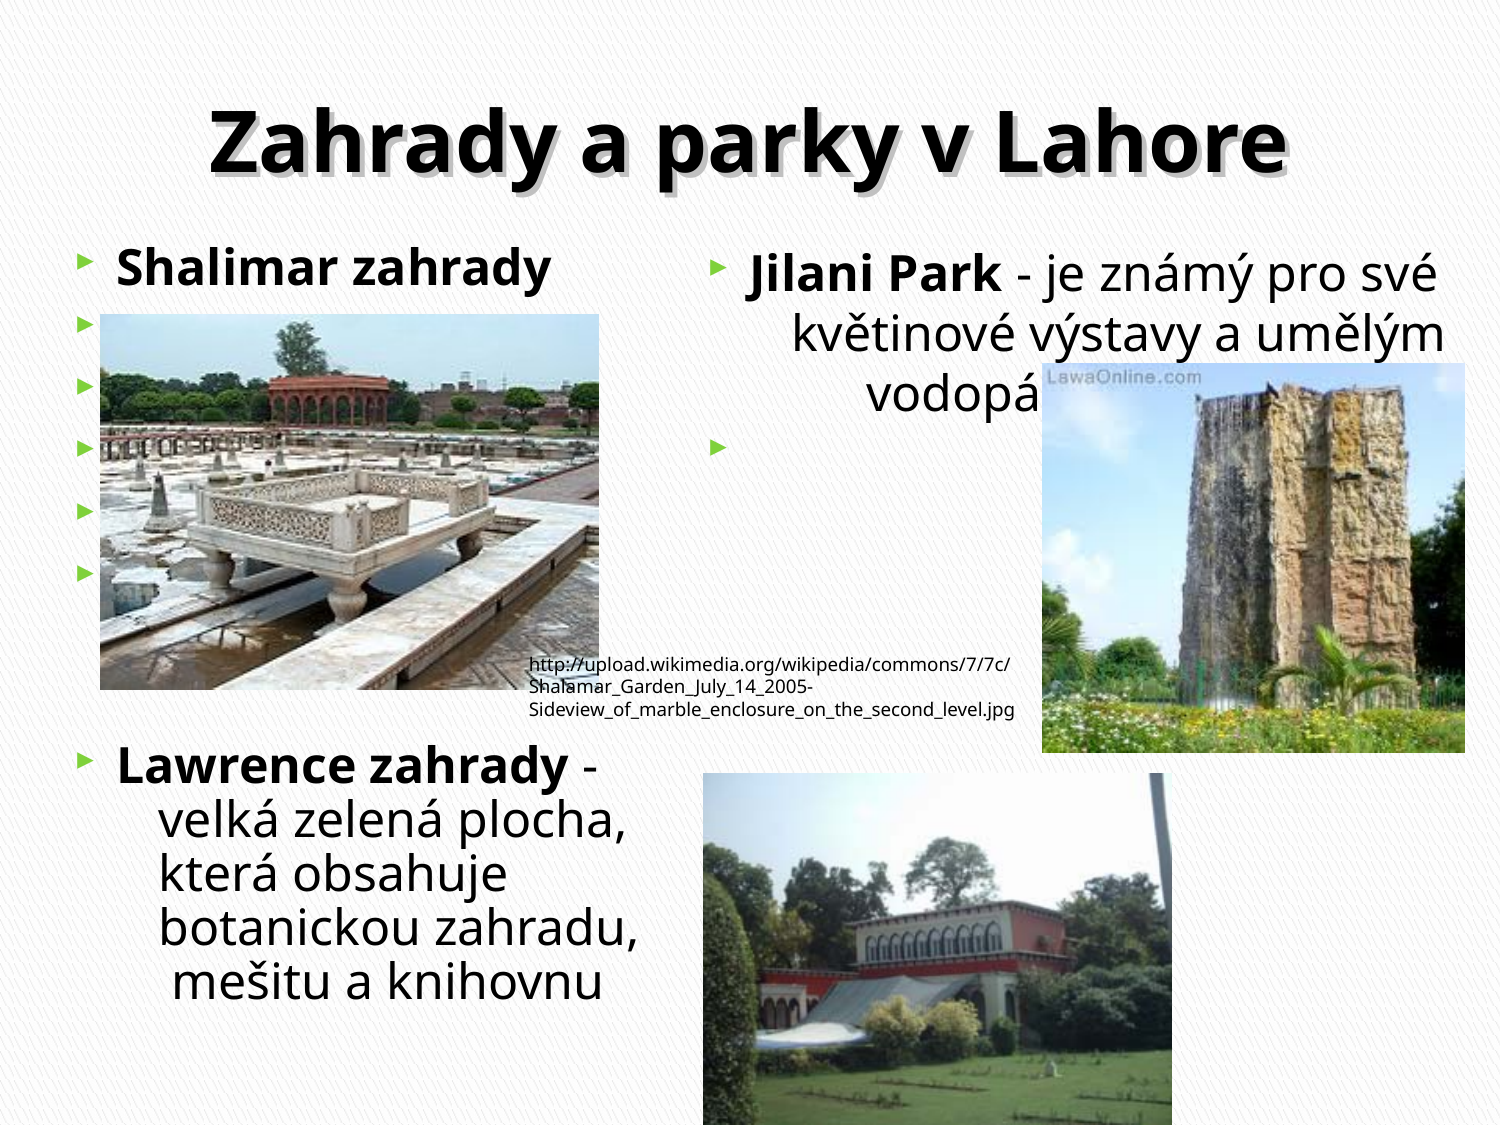

# Zahrady a parky v Lahore
Shalimar zahrady
Lawrence zahrady - velká zelená plocha, která obsahuje botanickou zahradu,  mešitu a knihovnu
Jilani Park - je známý pro své květinové výstavy a umělým
	vodopádem
http://upload.wikimedia.org/wikipedia/commons/7/7c/Shalamar_Garden_July_14_2005-Sideview_of_marble_enclosure_on_the_second_level.jpg